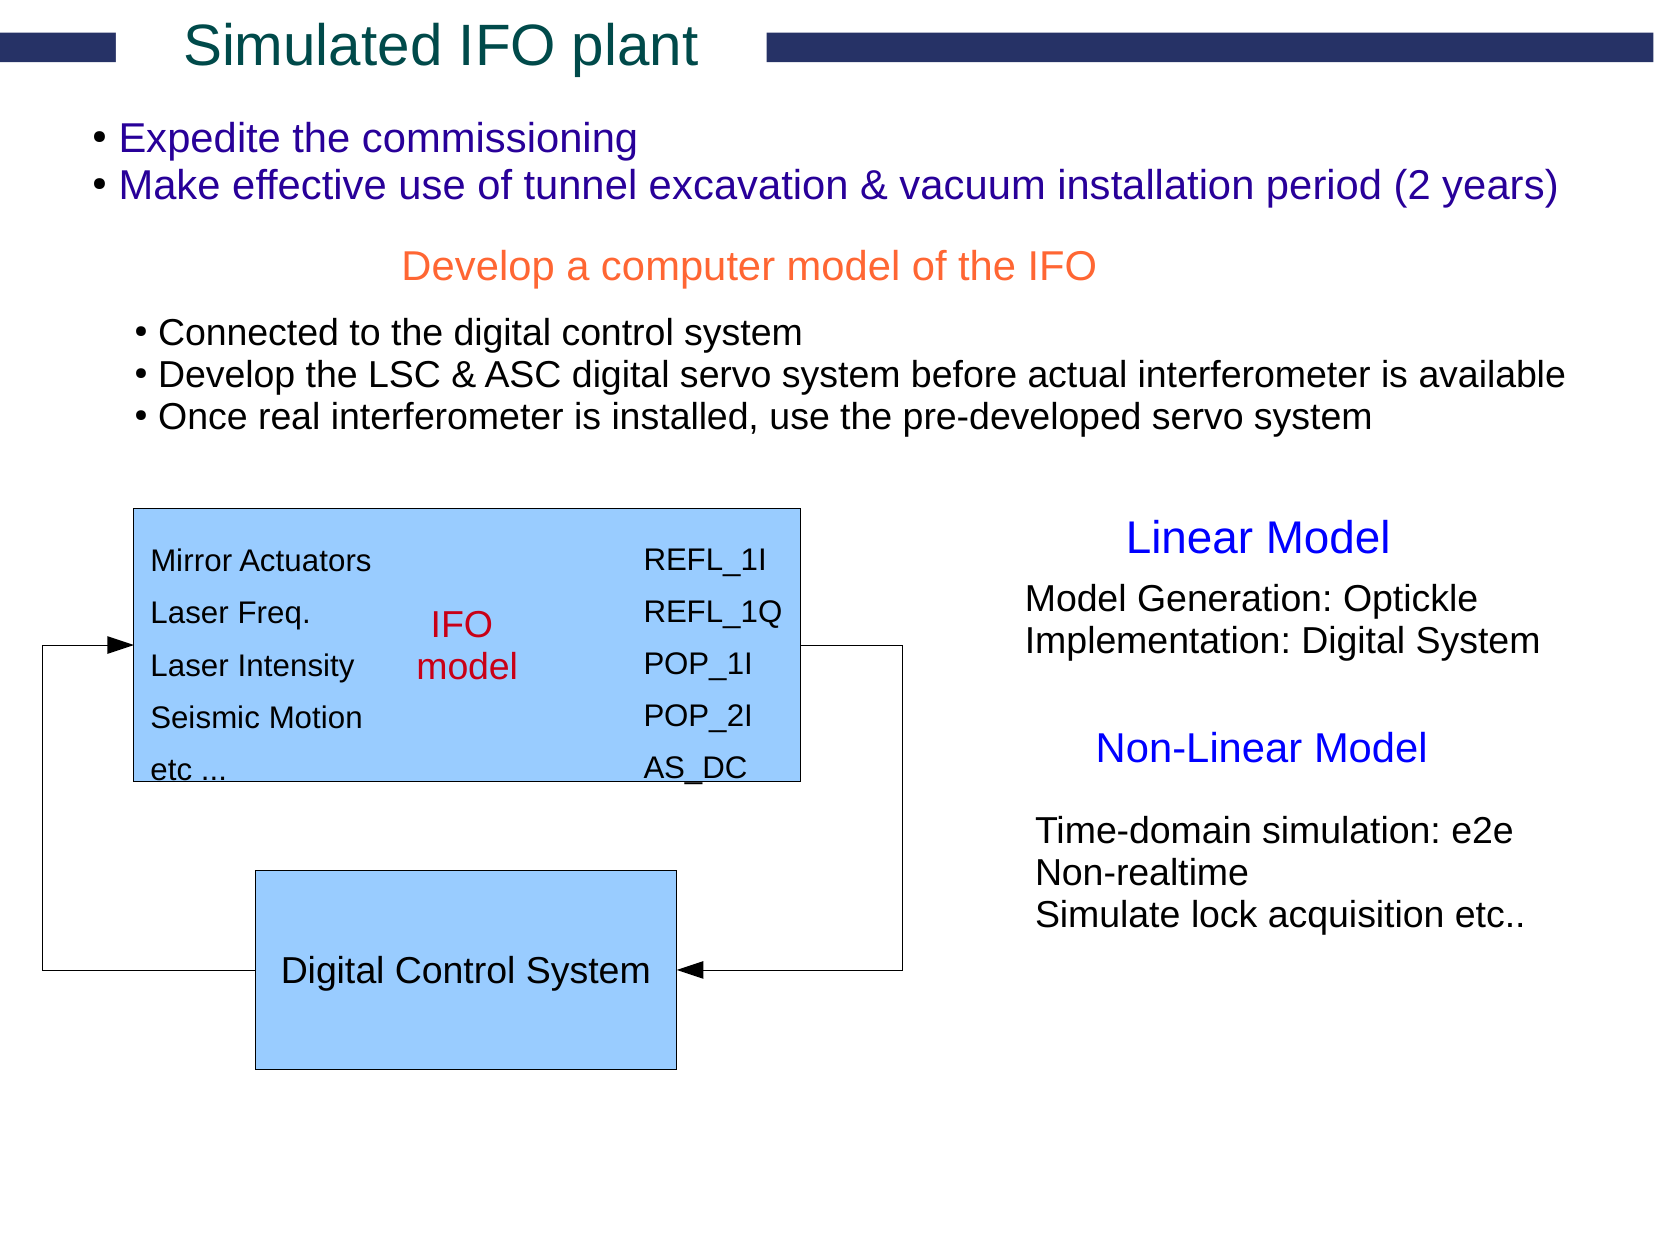

# Simulated IFO plant
 Expedite the commissioning
 Make effective use of tunnel excavation & vacuum installation period (2 years)
Develop a computer model of the IFO
 Connected to the digital control system
 Develop the LSC & ASC digital servo system before actual interferometer is available
 Once real interferometer is installed, use the pre-developed servo system
Linear Model
IFO
model
REFL_1I
REFL_1Q
POP_1I
POP_2I
AS_DC
Mirror Actuators
Laser Freq.
Laser Intensity
Seismic Motion
etc ...
Model Generation: Optickle
Implementation: Digital System
Non-Linear Model
Time-domain simulation: e2e
Non-realtime
Simulate lock acquisition etc..
Digital Control System